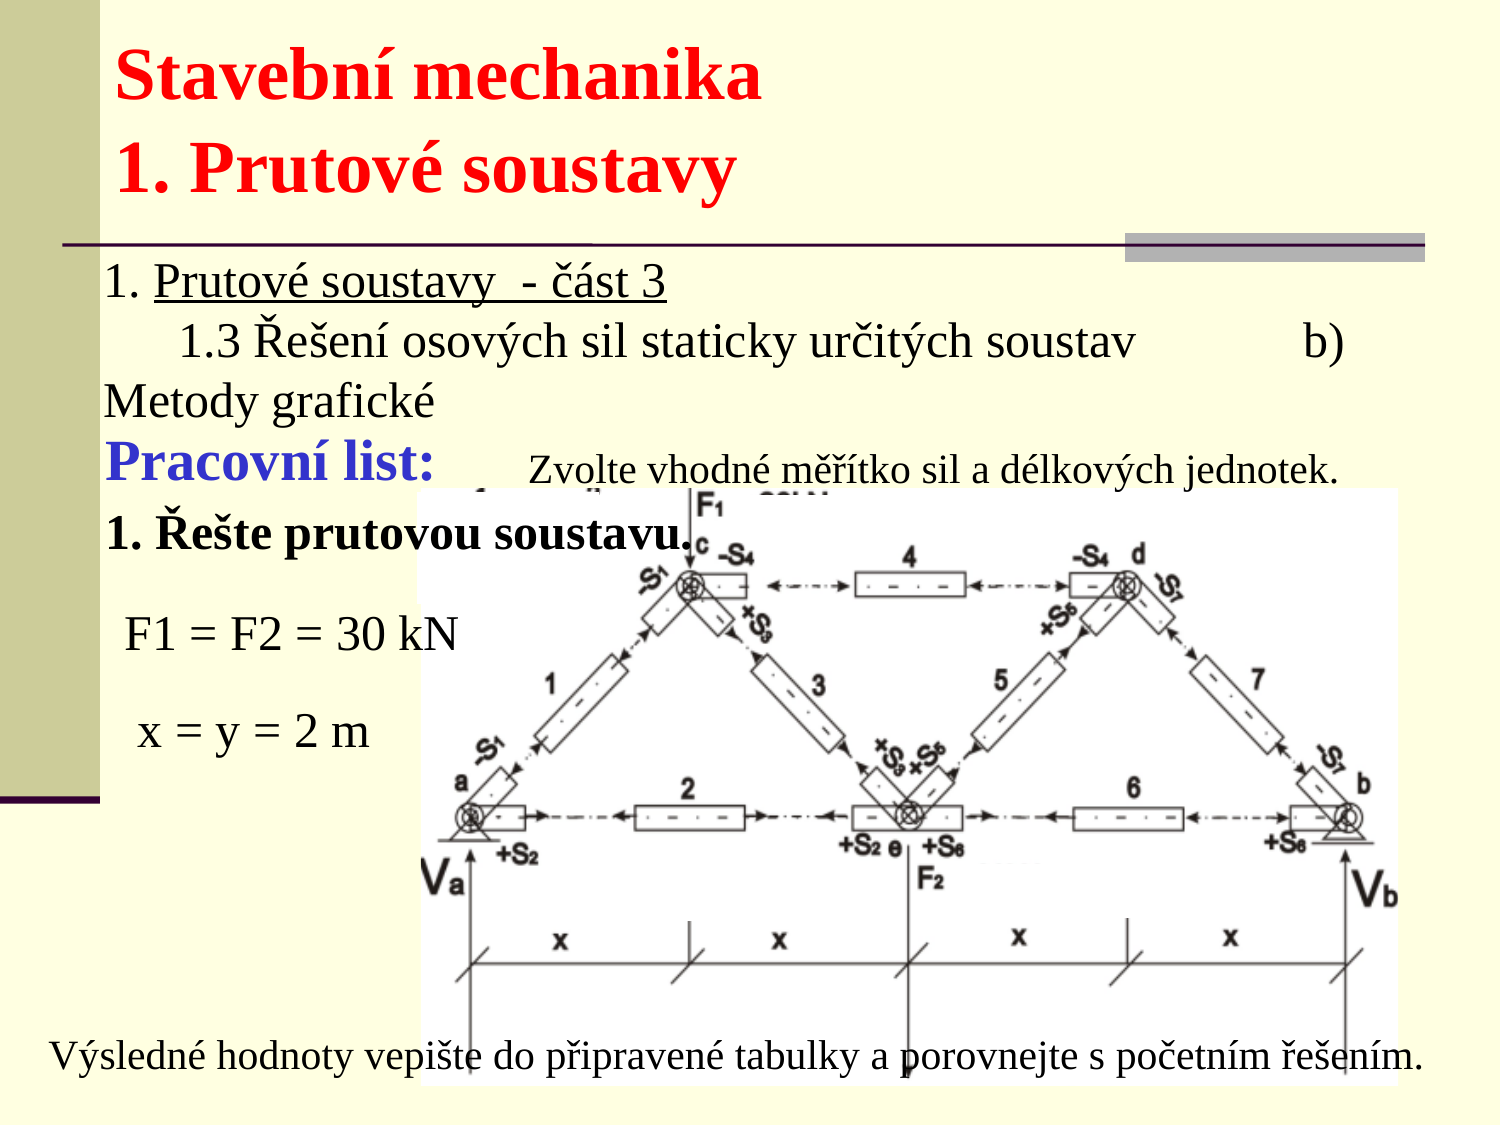

Stavební mechanika
1. Prutové soustavy
1. Prutové soustavy - část 3
	1.3 Řešení osových sil staticky určitých soustav			b) Metody grafické
Pracovní list:
Zvolte vhodné měřítko sil a délkových jednotek.
1. Řešte prutovou soustavu.
F1 = F2 = 30 kN
x = y = 2 m
Výsledné hodnoty vepište do připravené tabulky a porovnejte s početním řešením.
Prutové soustavy - část 3 - pracovní list